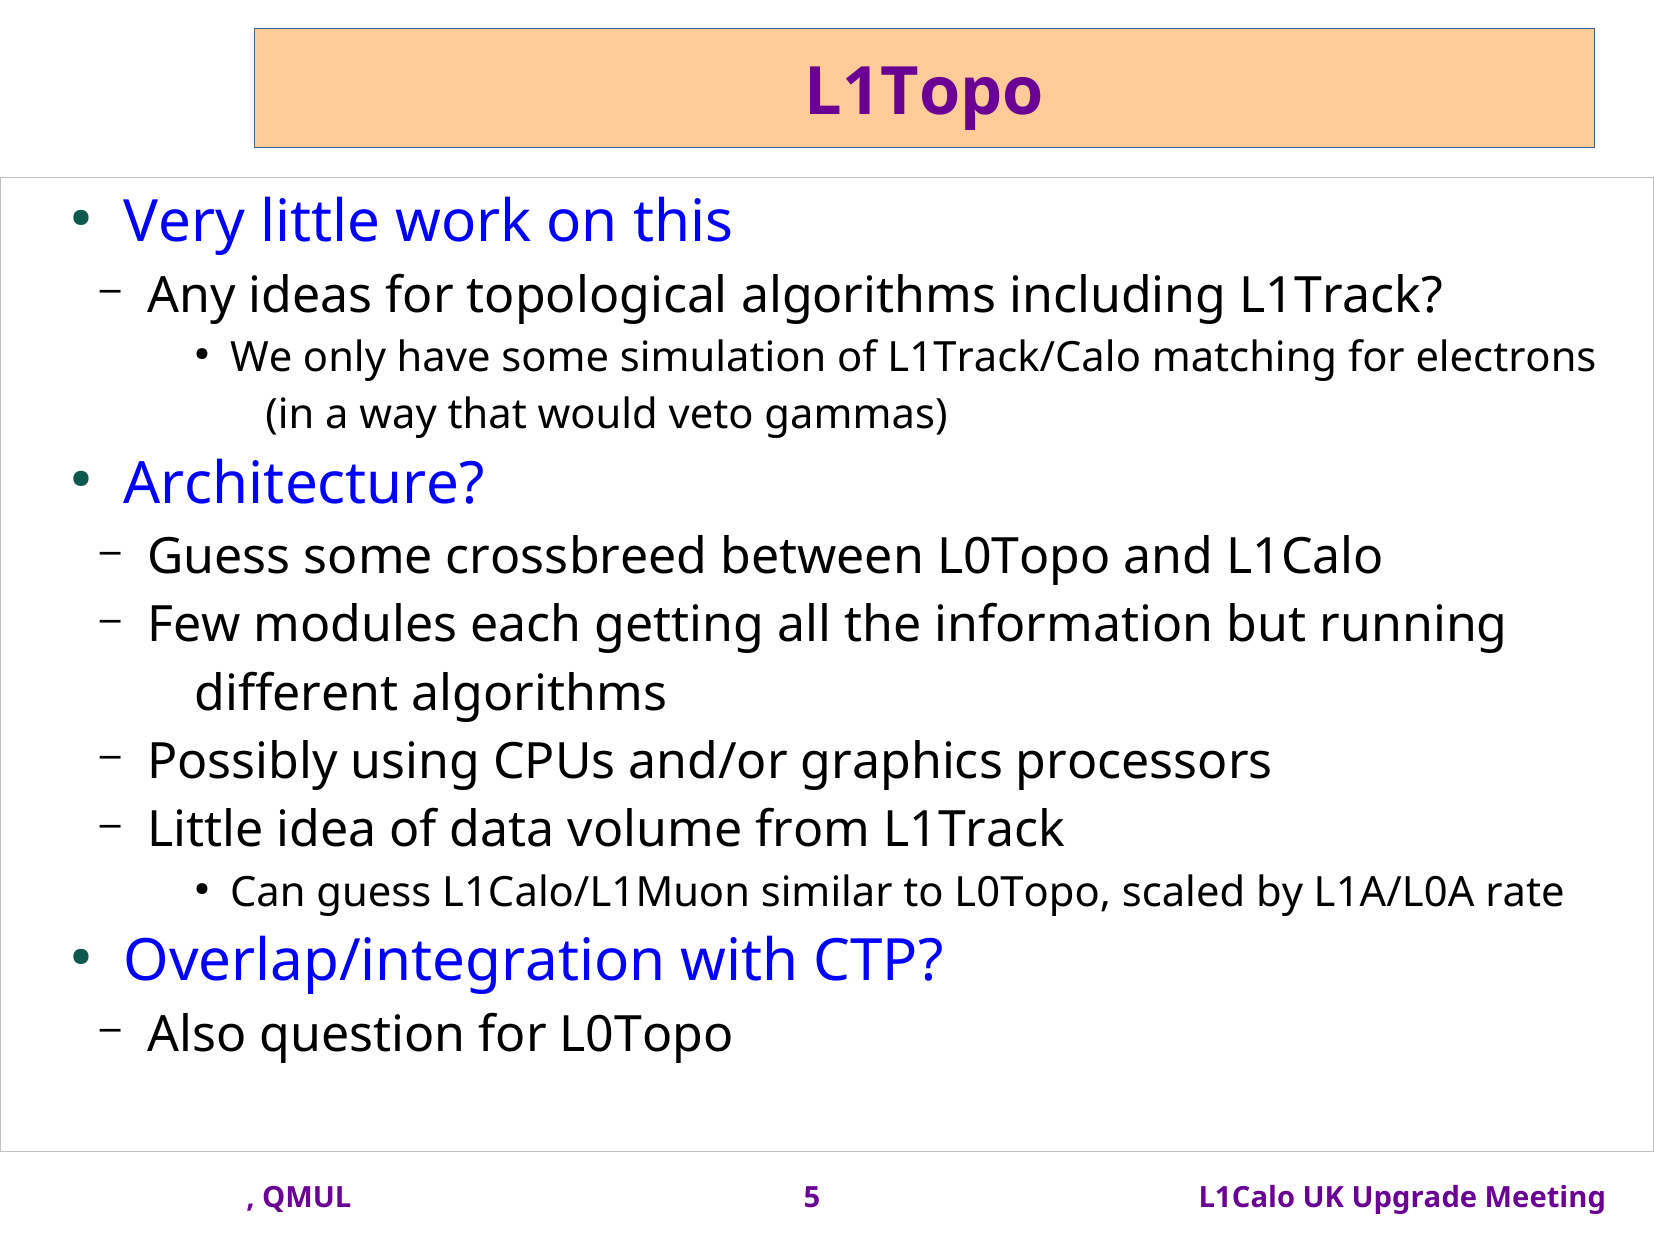

# L1Topo
Very little work on this
Any ideas for topological algorithms including L1Track?
We only have some simulation of L1Track/Calo matching for electrons (in a way that would veto gammas)
Architecture?
Guess some crossbreed between L0Topo and L1Calo
Few modules each getting all the information but running different algorithms
Possibly using CPUs and/or graphics processors
Little idea of data volume from L1Track
Can guess L1Calo/L1Muon similar to L0Topo, scaled by L1A/L0A rate
Overlap/integration with CTP?
Also question for L0Topo